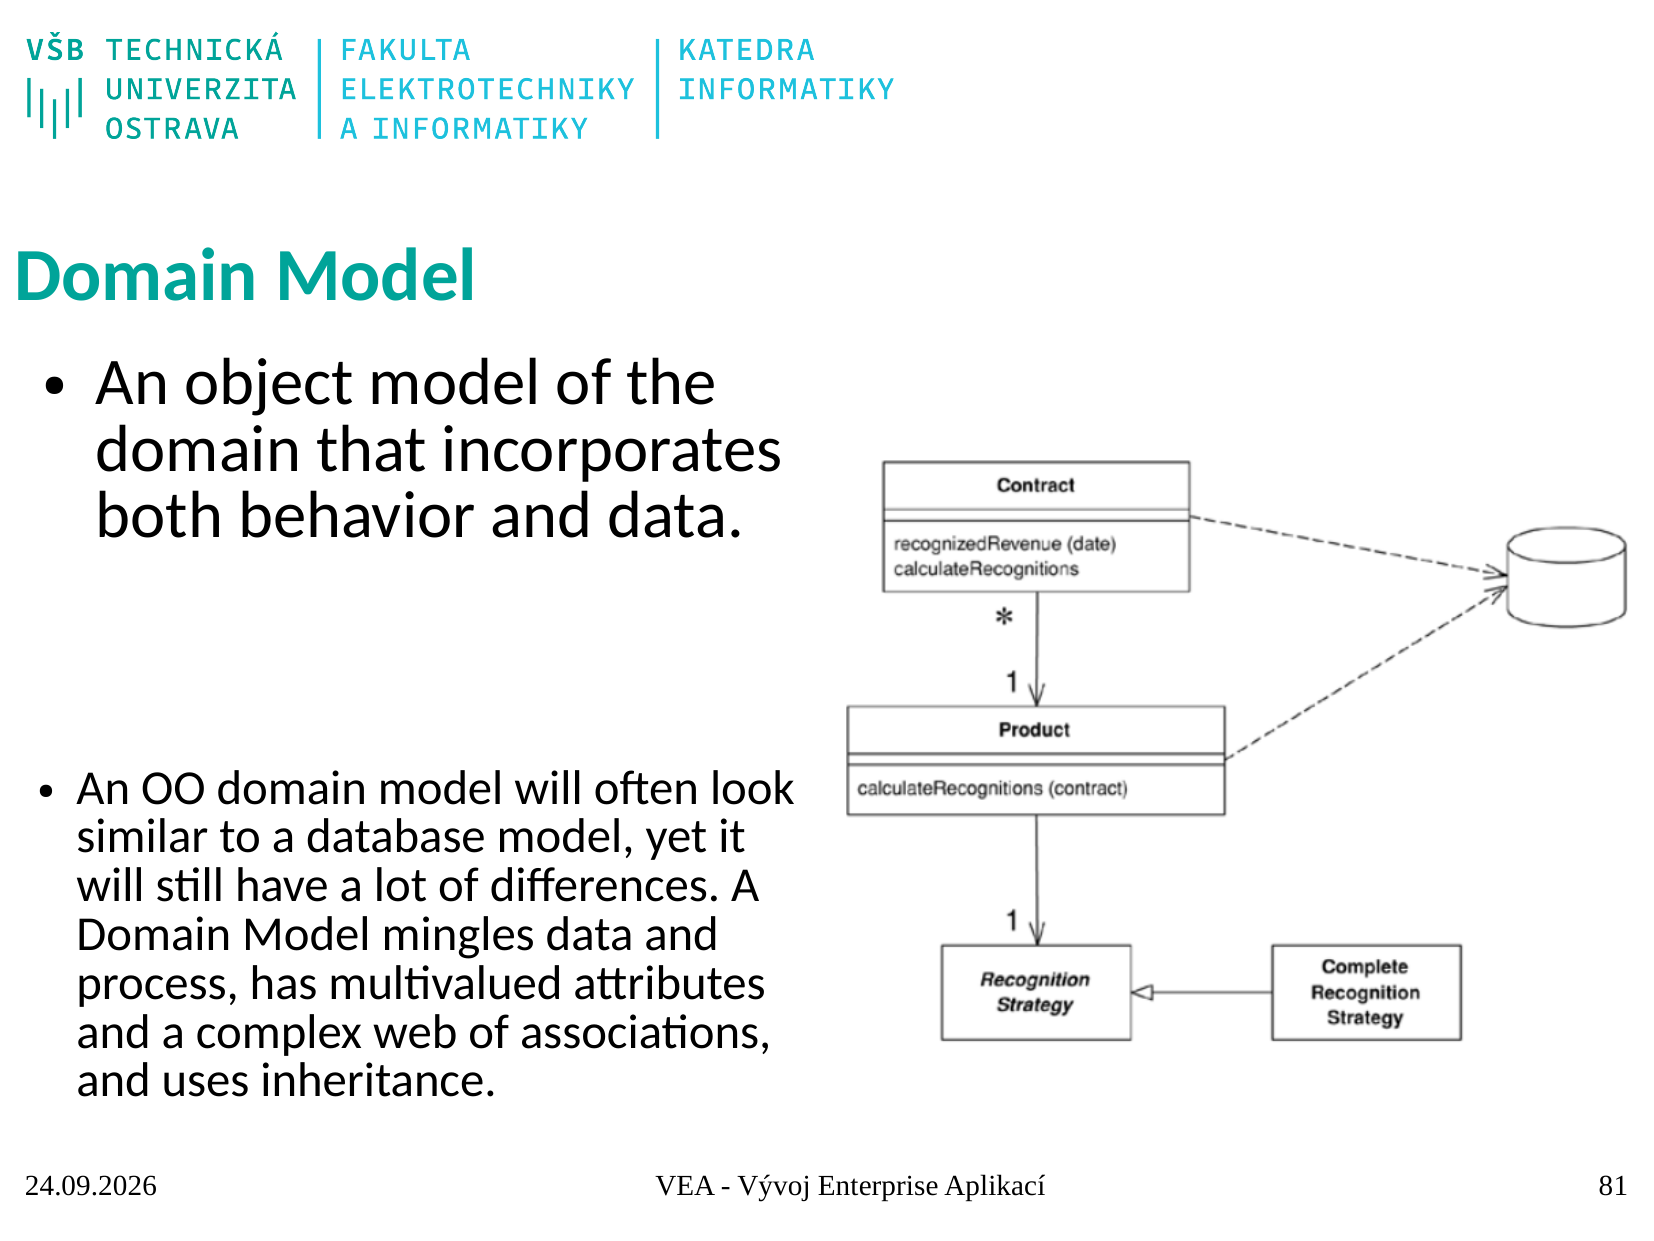

Domain Model
# An object model of the domain that incorporates both behavior and data.
An OO domain model will often look similar to a database model, yet it will still have a lot of differences. A Domain Model mingles data and process, has multivalued attributes and a complex web of associations, and uses inheritance.
VEA - Vývoj Enterprise Aplikací
81